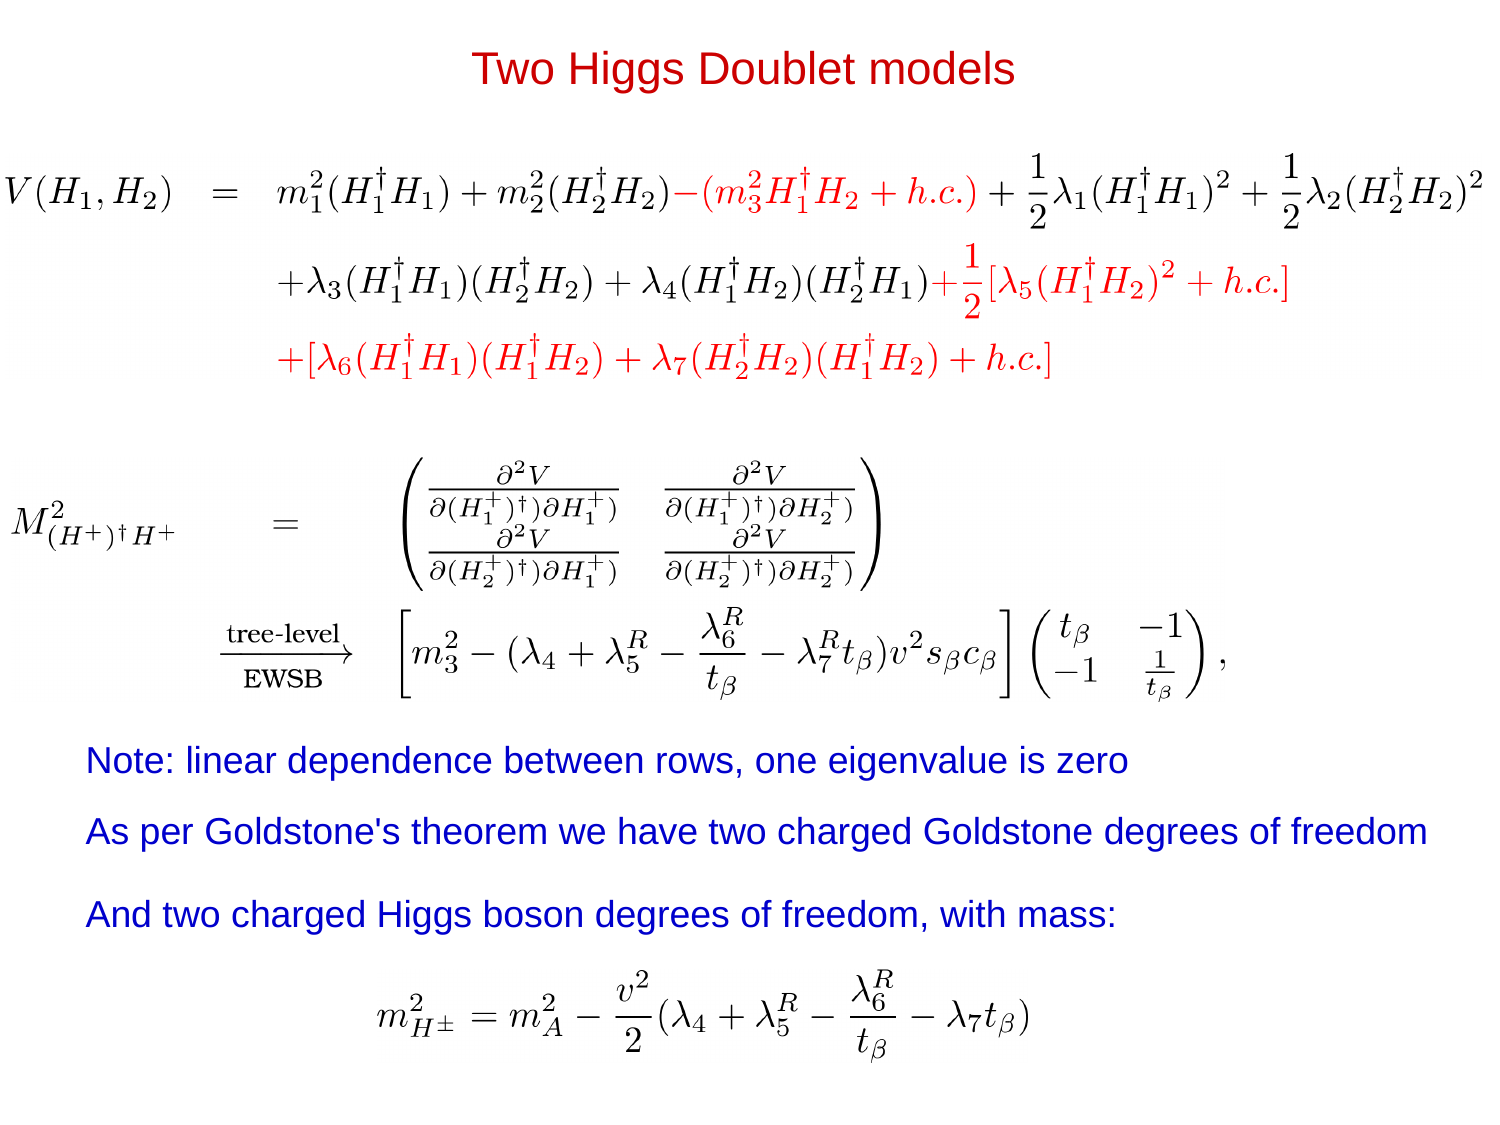

Two Higgs Doublet models
Note: linear dependence between rows, one eigenvalue is zero
As per Goldstone's theorem we have two charged Goldstone degrees of freedom
And two charged Higgs boson degrees of freedom, with mass: